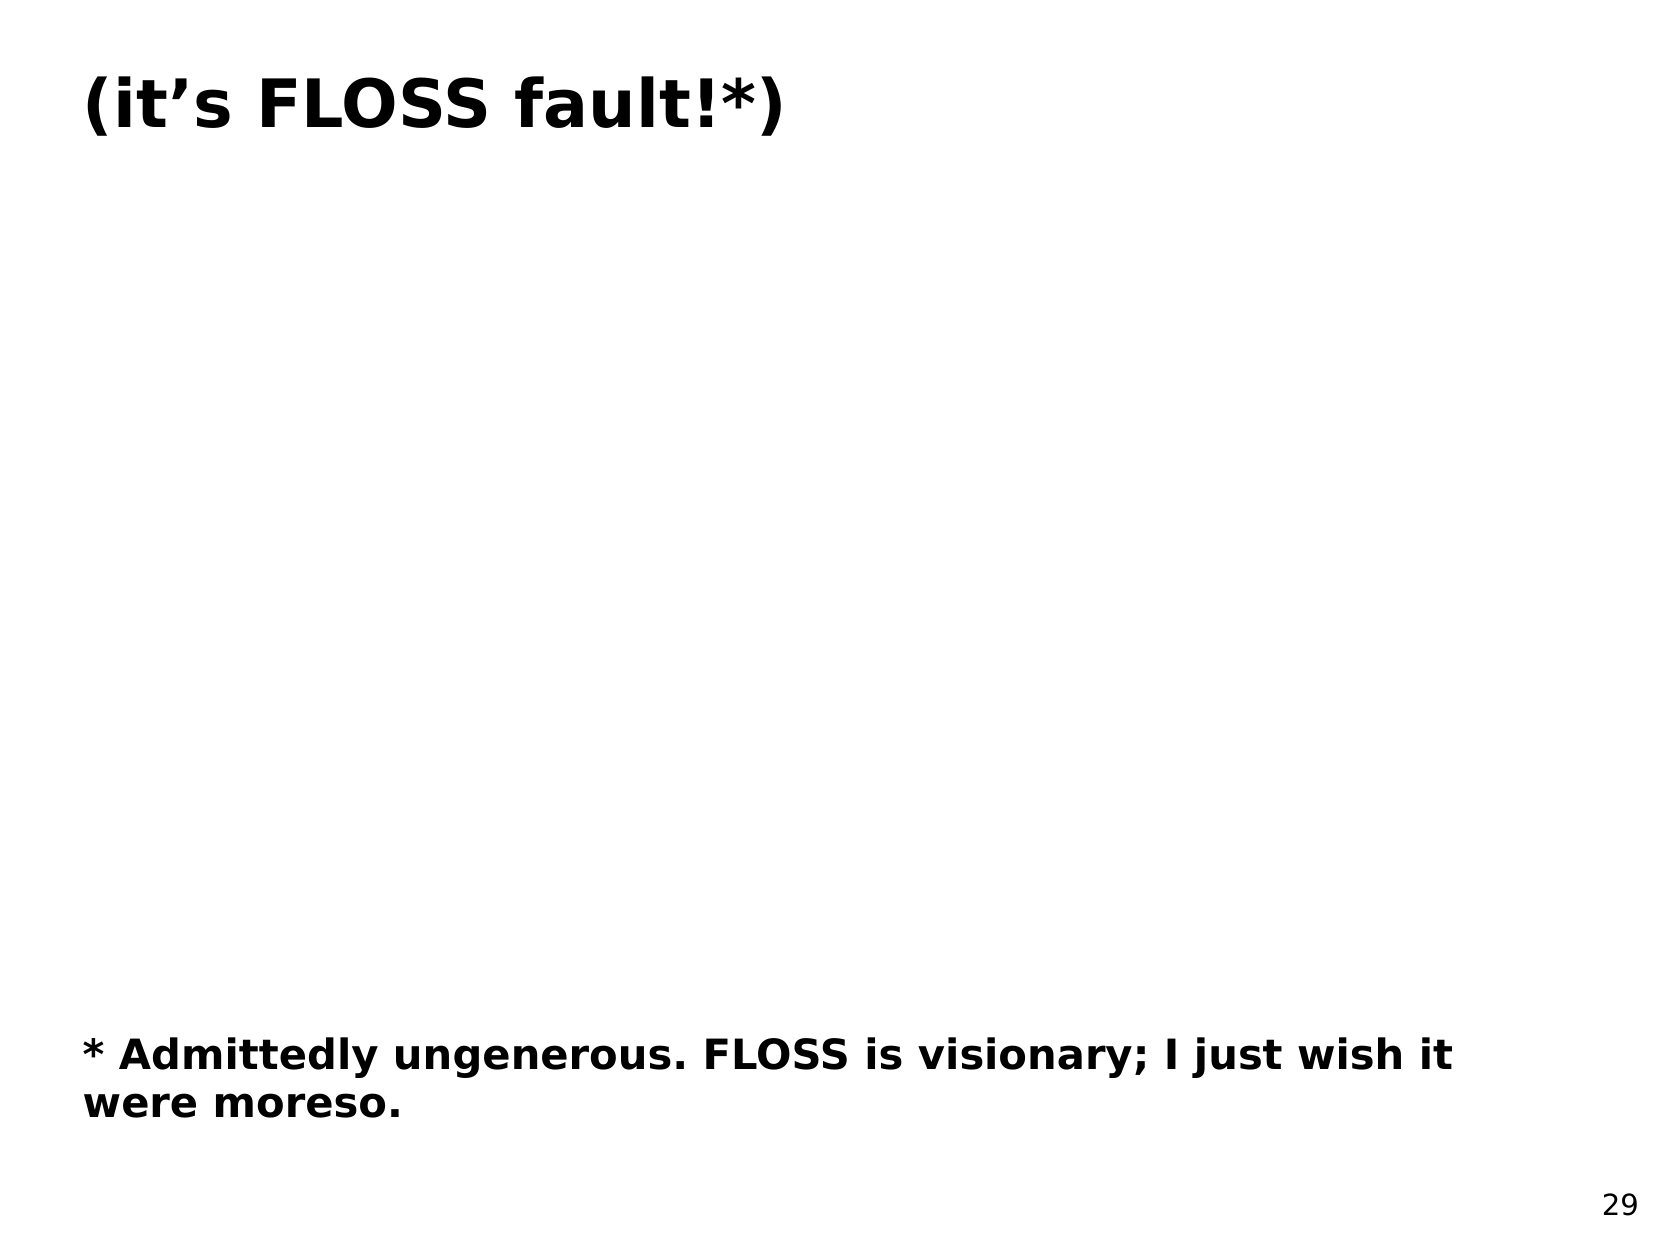

# (it’s FLOSS fault!*)
* Admittedly ungenerous. FLOSS is visionary; I just wish it were moreso.